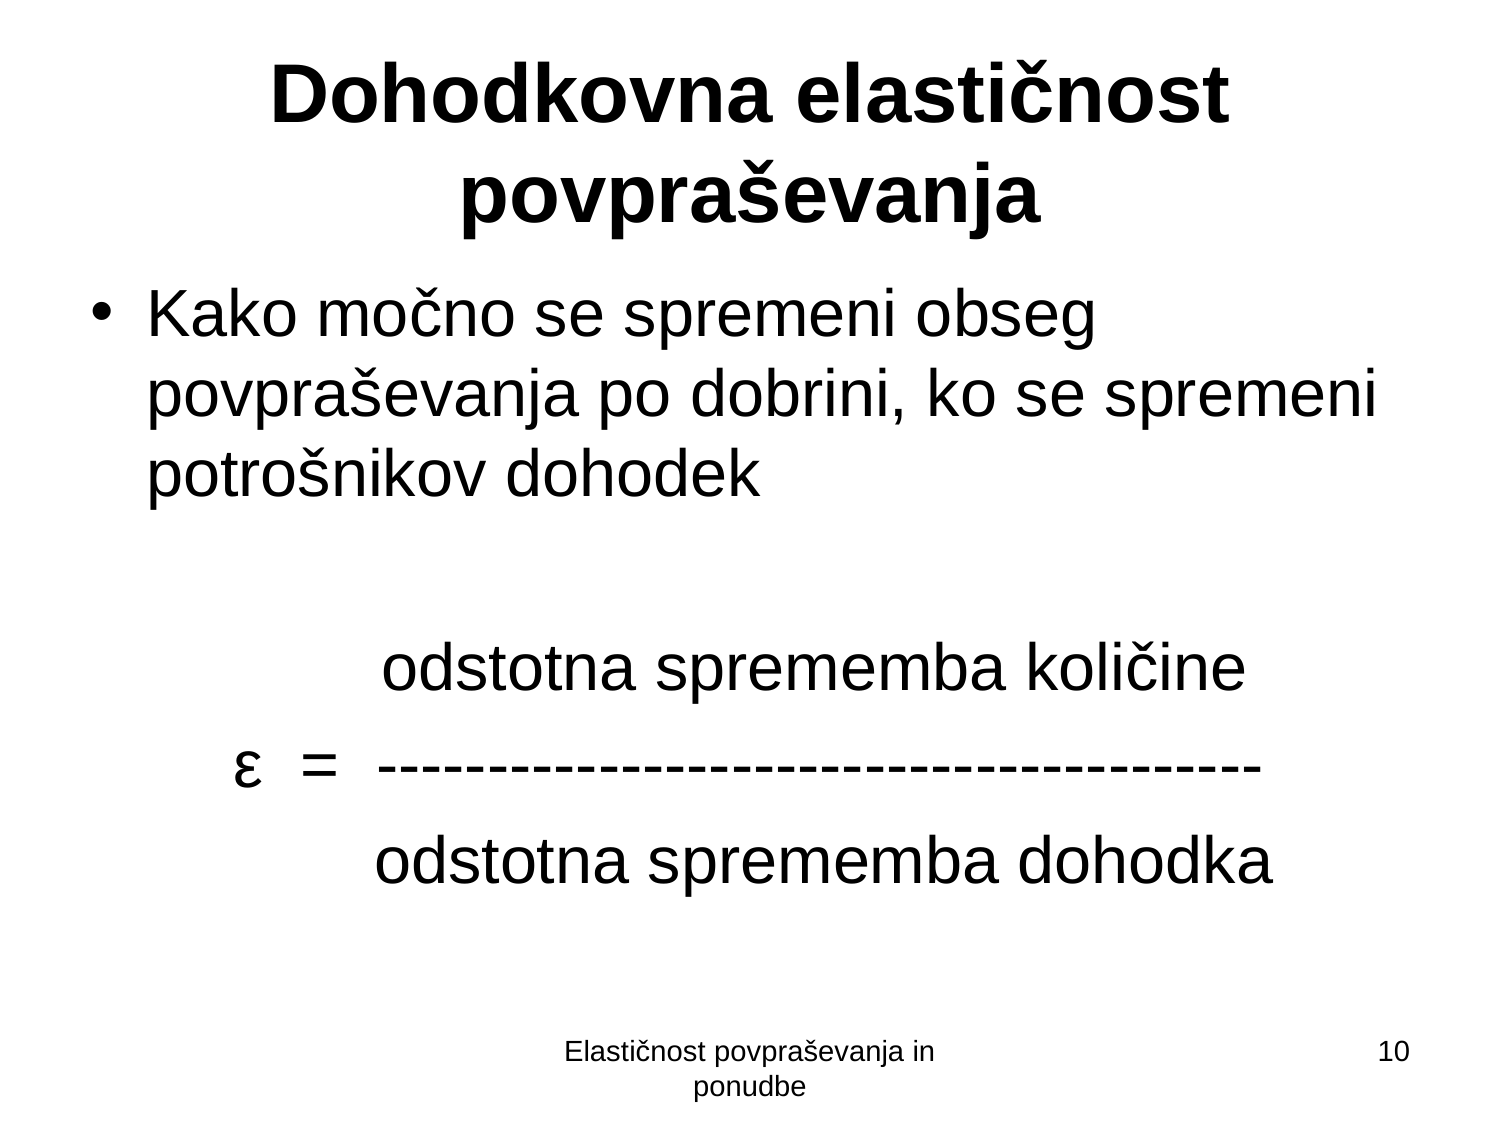

# Dohodkovna elastičnost povpraševanja
Kako močno se spremeni obseg povpraševanja po dobrini, ko se spremeni potrošnikov dohodek
 odstotna sprememba količine
ε = ----------------------------------------
 odstotna sprememba dohodka
Elastičnost povpraševanja in ponudbe